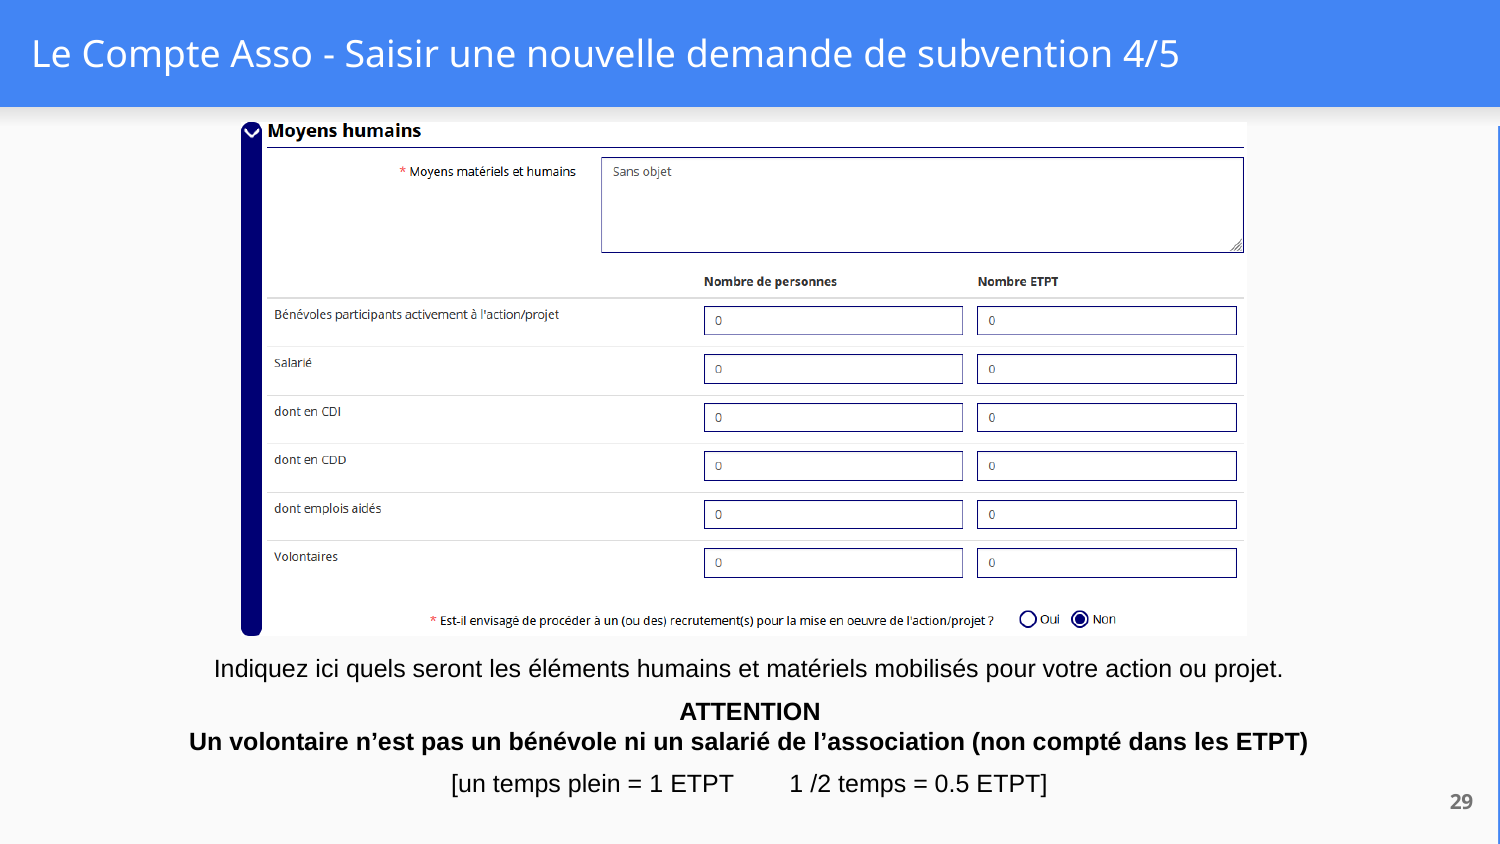

# Le Compte Asso - Saisir une nouvelle demande de subvention 4/5
Indiquez ici quels seront les éléments humains et matériels mobilisés pour votre action ou projet.
ATTENTION
Un volontaire n’est pas un bénévole ni un salarié de l’association (non compté dans les ETPT)
[un temps plein = 1 ETPT 1 /2 temps = 0.5 ETPT]